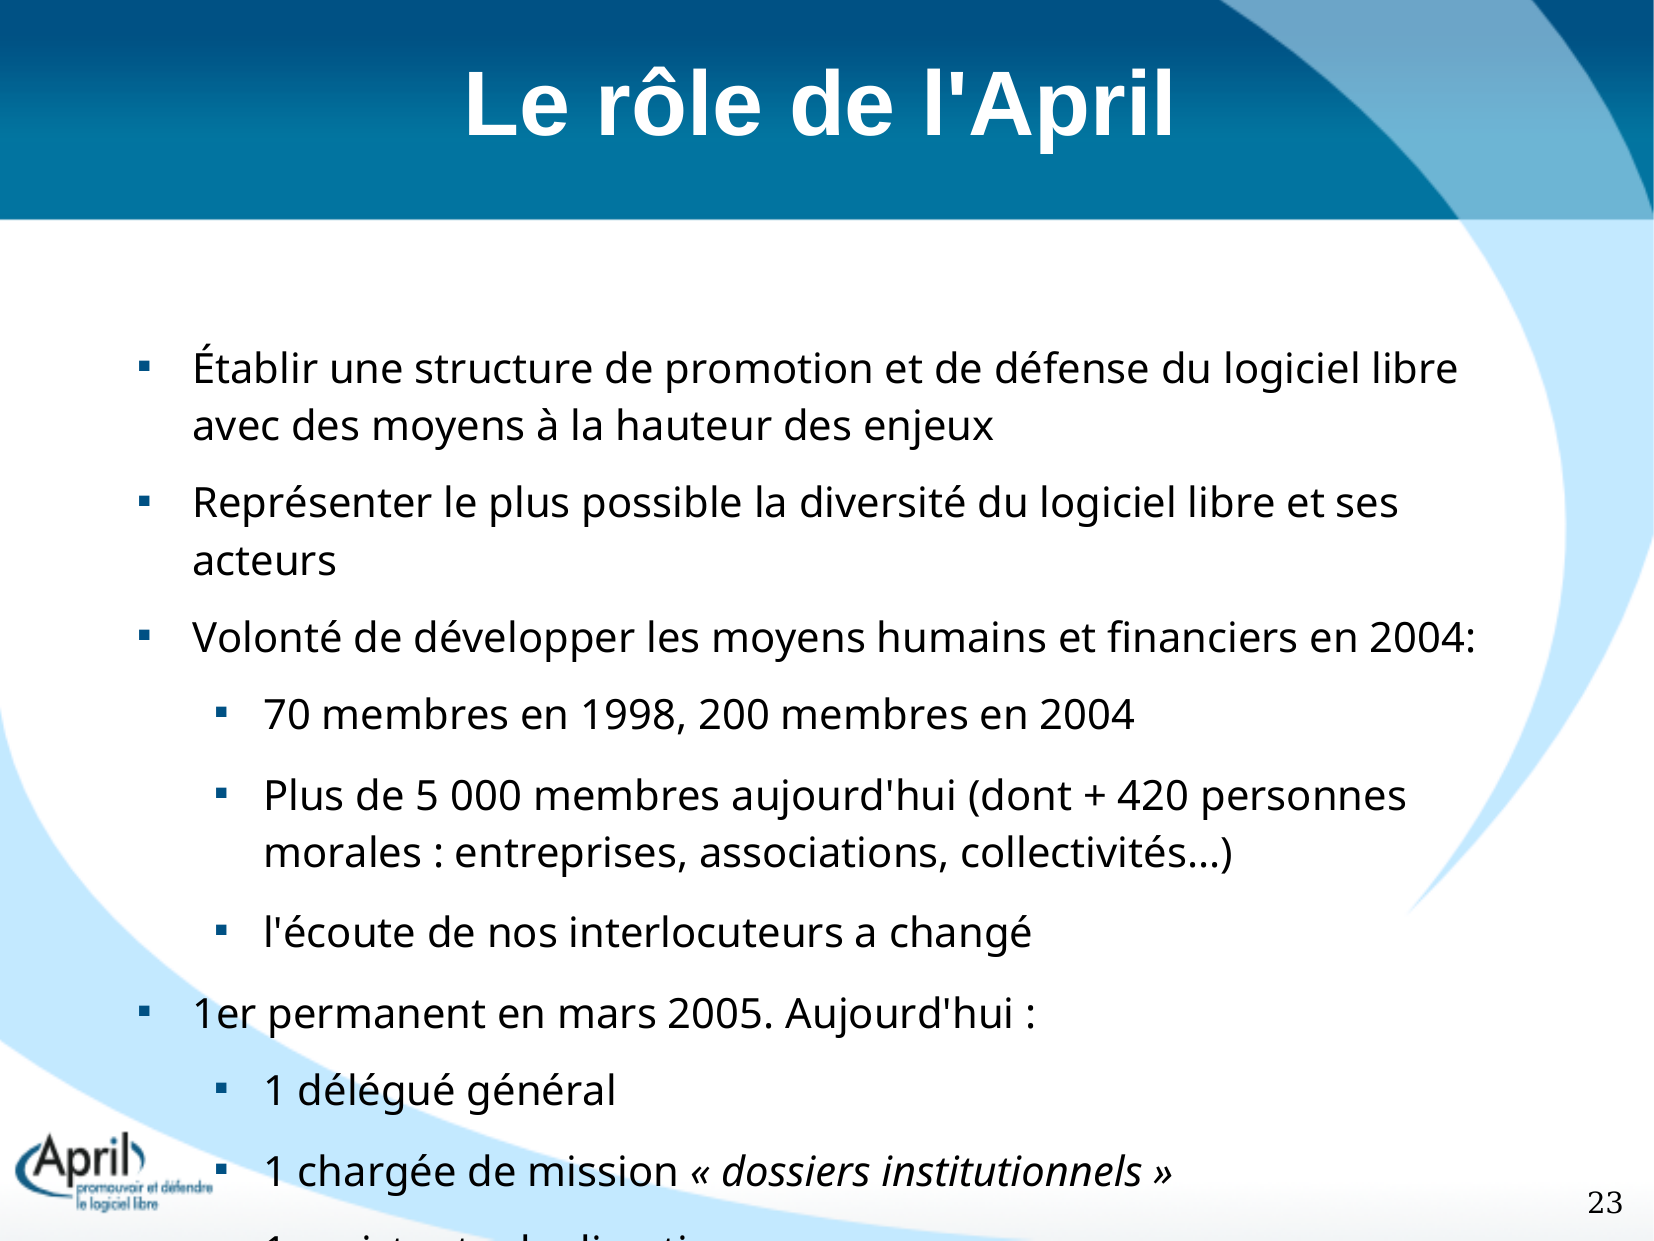

# Le rôle de l'April
Établir une structure de promotion et de défense du logiciel libre avec des moyens à la hauteur des enjeux
Représenter le plus possible la diversité du logiciel libre et ses acteurs
Volonté de développer les moyens humains et financiers en 2004:
70 membres en 1998, 200 membres en 2004
Plus de 5 000 membres aujourd'hui (dont + 420 personnes morales : entreprises, associations, collectivités...)
l'écoute de nos interlocuteurs a changé
1er permanent en mars 2005. Aujourd'hui :
1 délégué général
1 chargée de mission « dossiers institutionnels »
1 assistante de direction
23